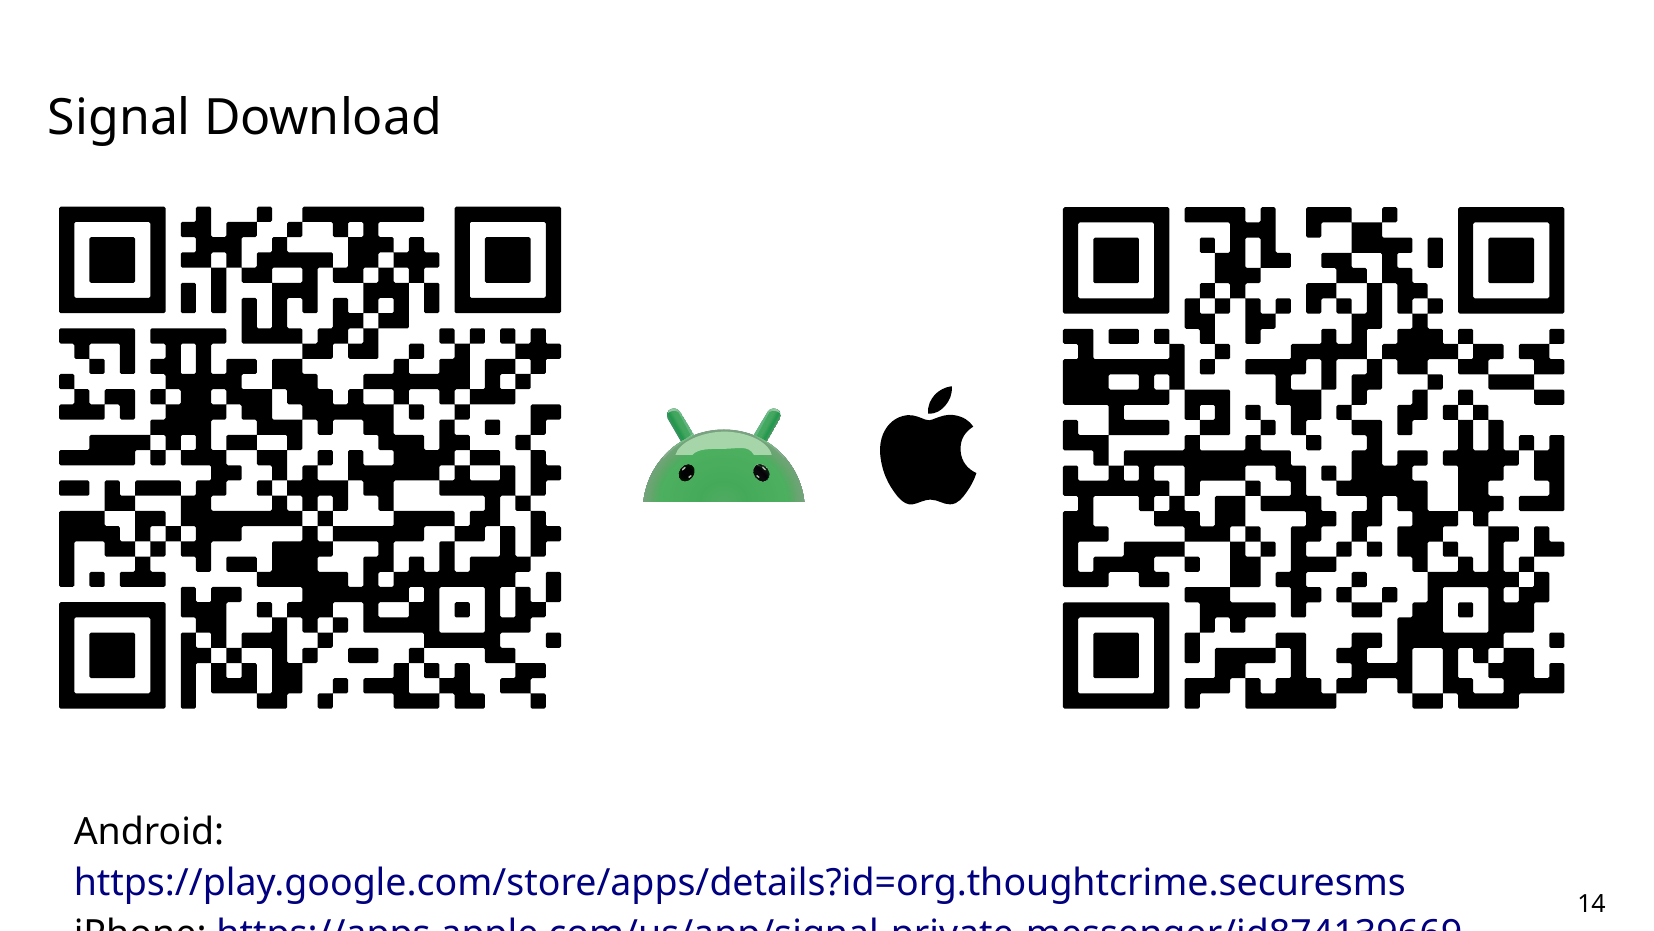

# Signal Download
Android: https://play.google.com/store/apps/details?id=org.thoughtcrime.securesms
iPhone: https://apps.apple.com/us/app/signal-private-messenger/id874139669
14